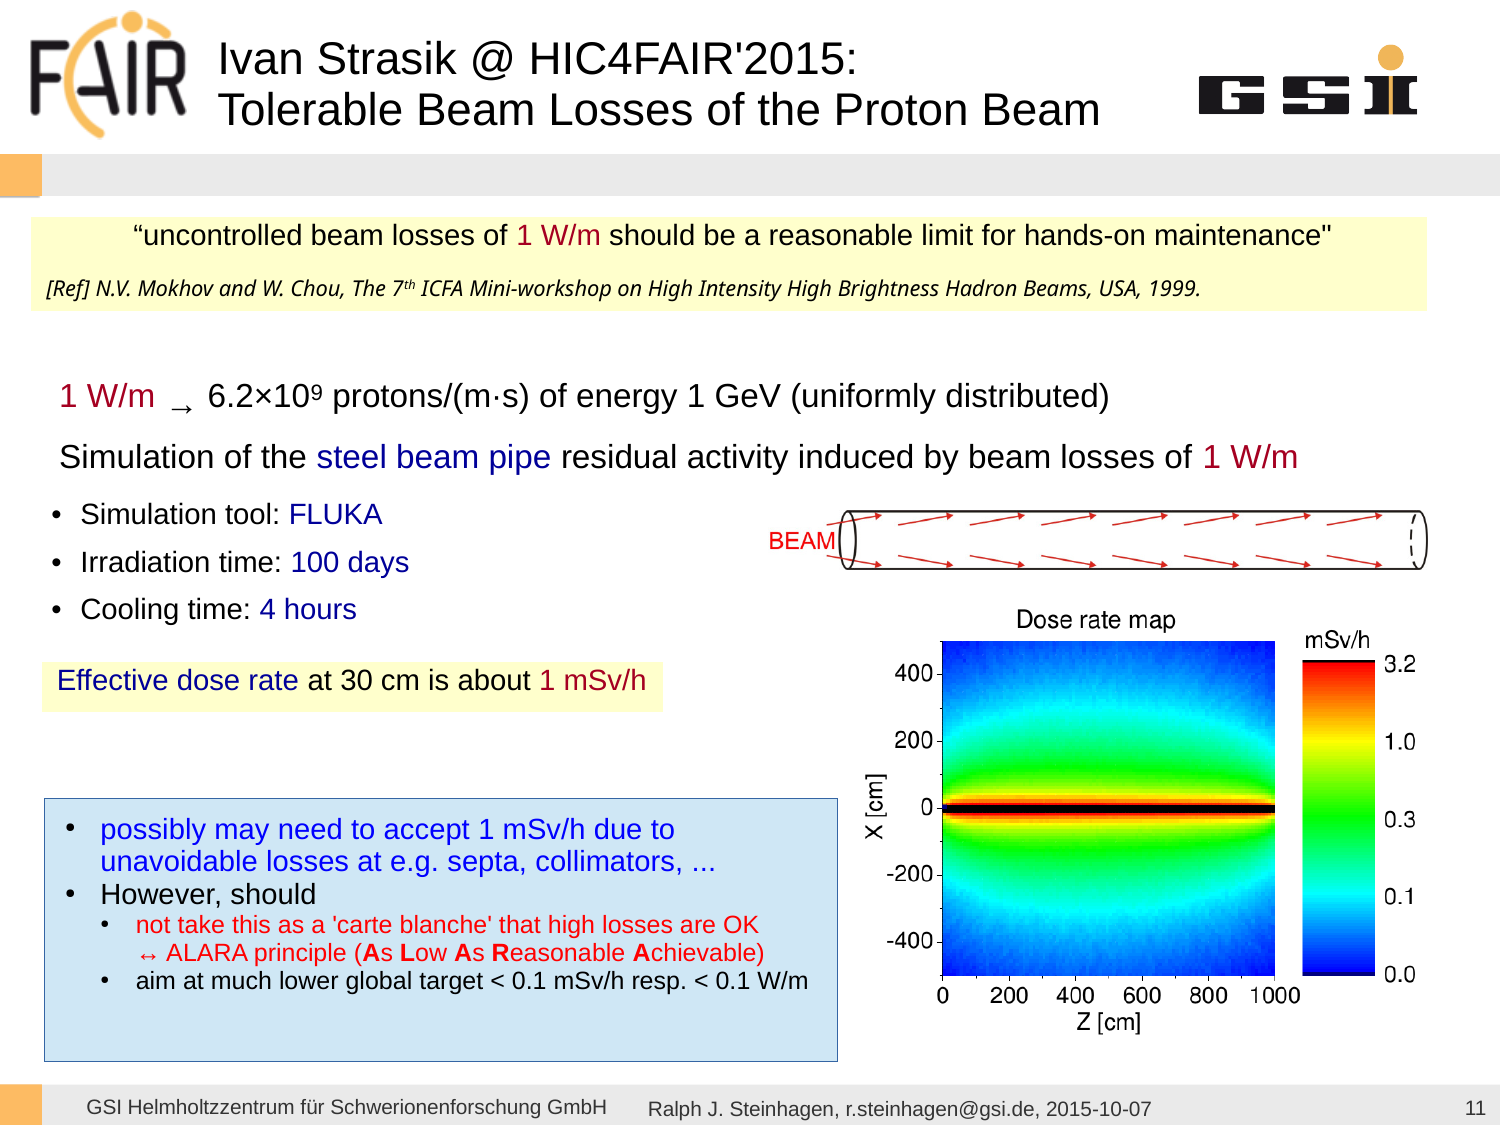

# Ivan Strasik @ HIC4FAIR'2015: Tolerable Beam Losses of the Proton Beam
“uncontrolled beam losses of 1 W/m should be a reasonable limit for hands-on maintenance"
“uncontrolled beam losses of 1 W/m should be a reasonable limit for hands-on maintenance"
[Ref] N.V. Mokhov and W. Chou, The 7
[Ref] N.V. Mokhov and W. Chou, The 7th ICFA Mini-workshop on High Intensity High Brightness Hadron Beams, USA, 1999.
th
1 W/m
 6.2×10
protons/(m·s) of energy 1 GeV (uniformly distributed)
9
→
Simulation of the steel beam pipe residual activity induced by beam losses of 1 W/m
•
Simulation tool: FLUKA
•
Irradiation time: 100 days
•
Cooling time: 4 hours
Effective dose rate at 30 cm is about 1 mSv/h
possibly may need to accept 1 mSv/h due to unavoidable losses at e.g. septa, collimators, ...
However, should
not take this as a 'carte blanche' that high losses are OK 	↔ ALARA principle (As Low As Reasonable Achievable)
aim at much lower global target < 0.1 mSv/h resp. < 0.1 W/m